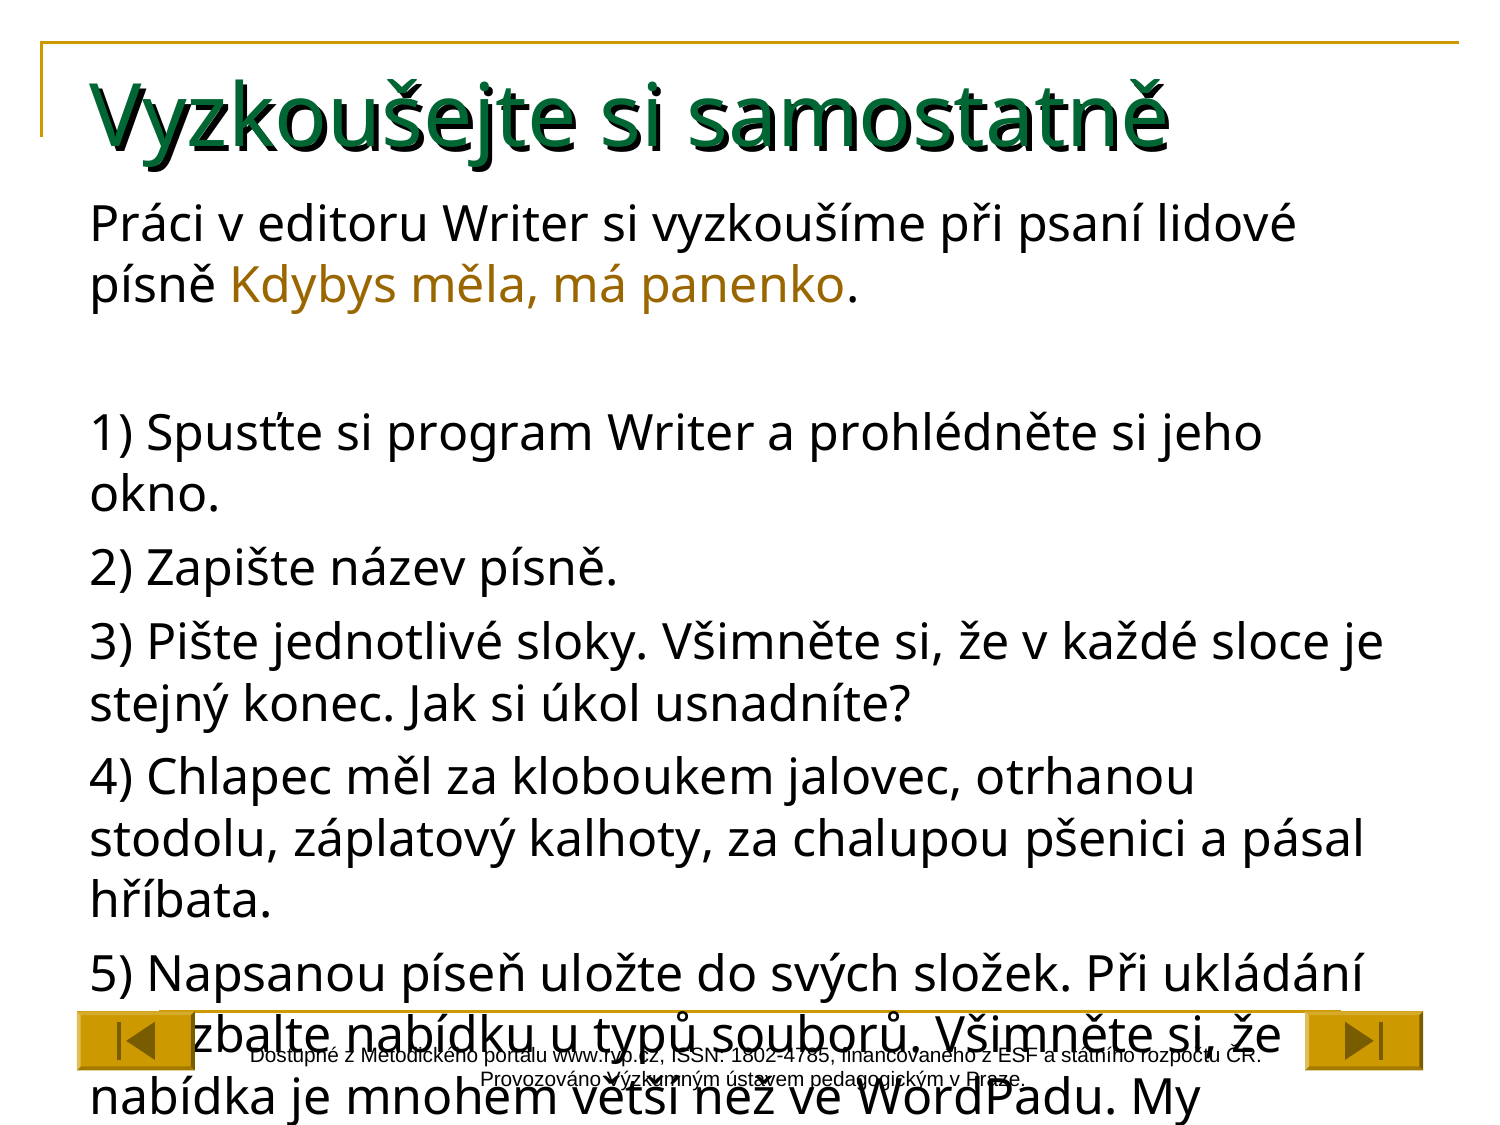

# Vyzkoušejte si samostatně
Práci v editoru Writer si vyzkoušíme při psaní lidové písně Kdybys měla, má panenko.
1) Spusťte si program Writer a prohlédněte si jeho okno.
2) Zapište název písně.
3) Pište jednotlivé sloky. Všimněte si, že v každé sloce je stejný konec. Jak si úkol usnadníte?
4) Chlapec měl za kloboukem jalovec, otrhanou stodolu, záplatový kalhoty, za chalupou pšenici a pásal hříbata.
5) Napsanou píseň uložte do svých složek. Při ukládání si rozbalte nabídku u typů souborů. Všimněte si, že nabídka je mnohem větší než ve WordPadu. My budeme ukládat jako typ: Textový dokument OpenDocument (.odt).